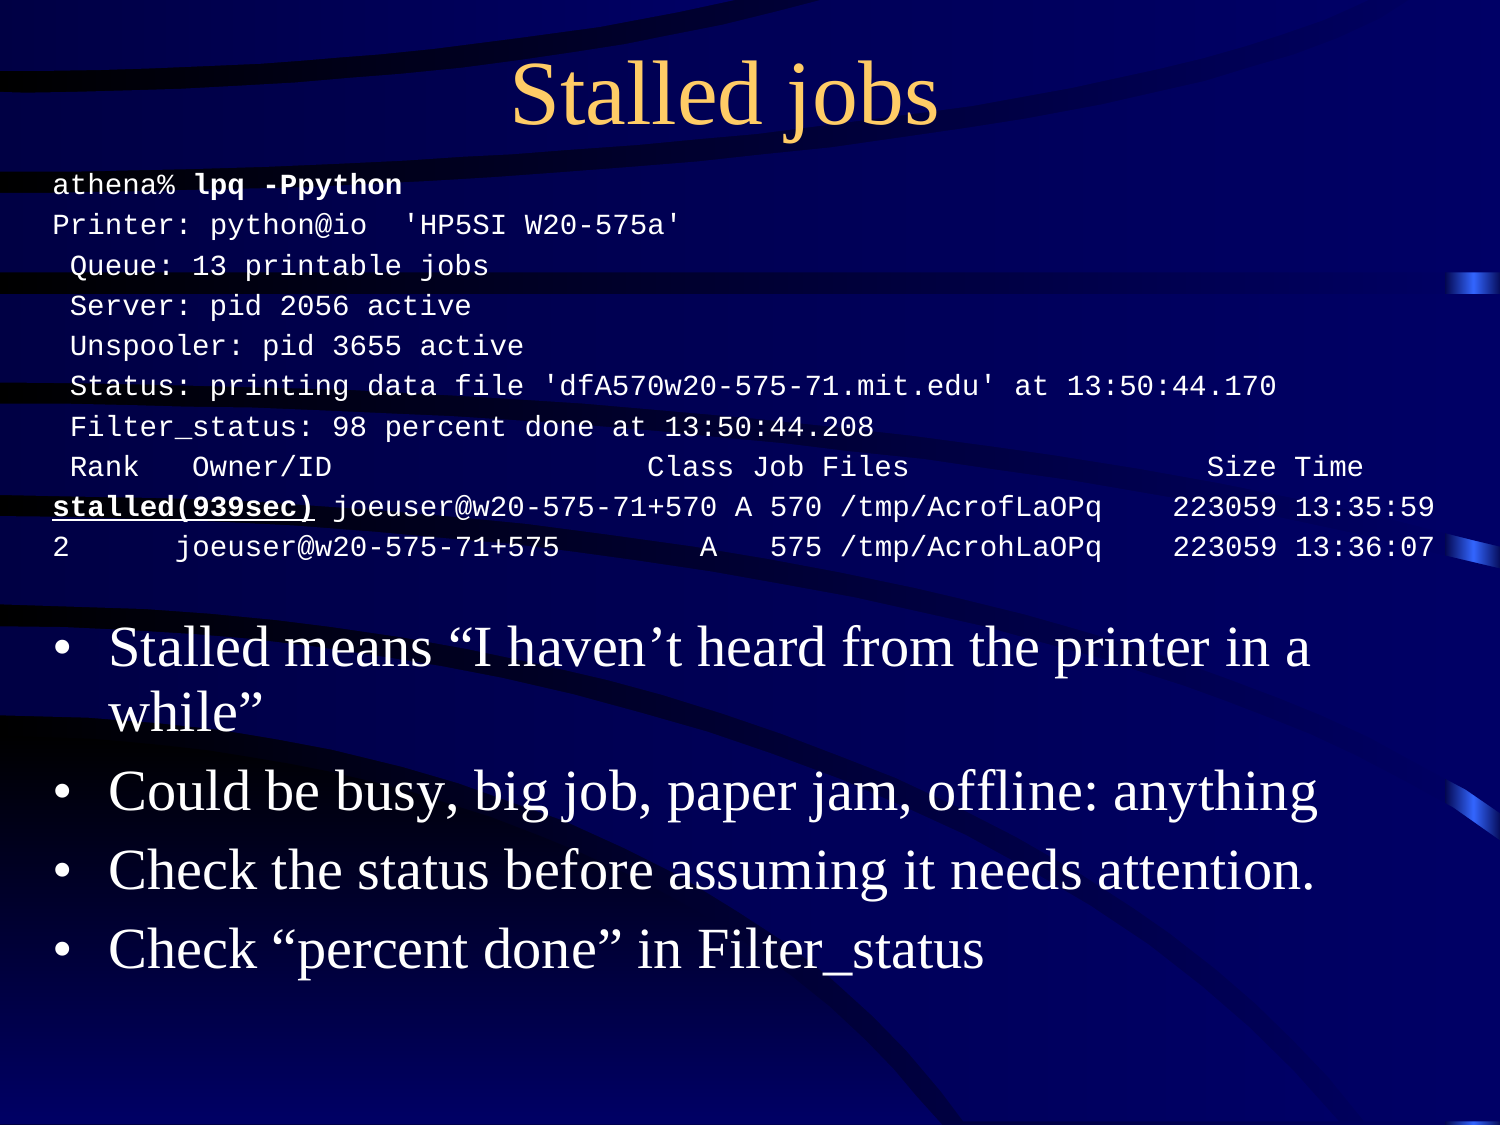

# Stalled jobs
athena% lpq -Ppython
Printer: python@io 'HP5SI W20-575a'
 Queue: 13 printable jobs
 Server: pid 2056 active
 Unspooler: pid 3655 active
 Status: printing data file 'dfA570w20-575-71.mit.edu' at 13:50:44.170
 Filter_status: 98 percent done at 13:50:44.208
 Rank Owner/ID Class Job Files Size Time
stalled(939sec) joeuser@w20-575-71+570 A 570 /tmp/AcrofLaOPq 223059 13:35:59
2 joeuser@w20-575-71+575 A 575 /tmp/AcrohLaOPq 223059 13:36:07
Stalled means “I haven’t heard from the printer in a while”
Could be busy, big job, paper jam, offline: anything
Check the status before assuming it needs attention.
Check “percent done” in Filter_status